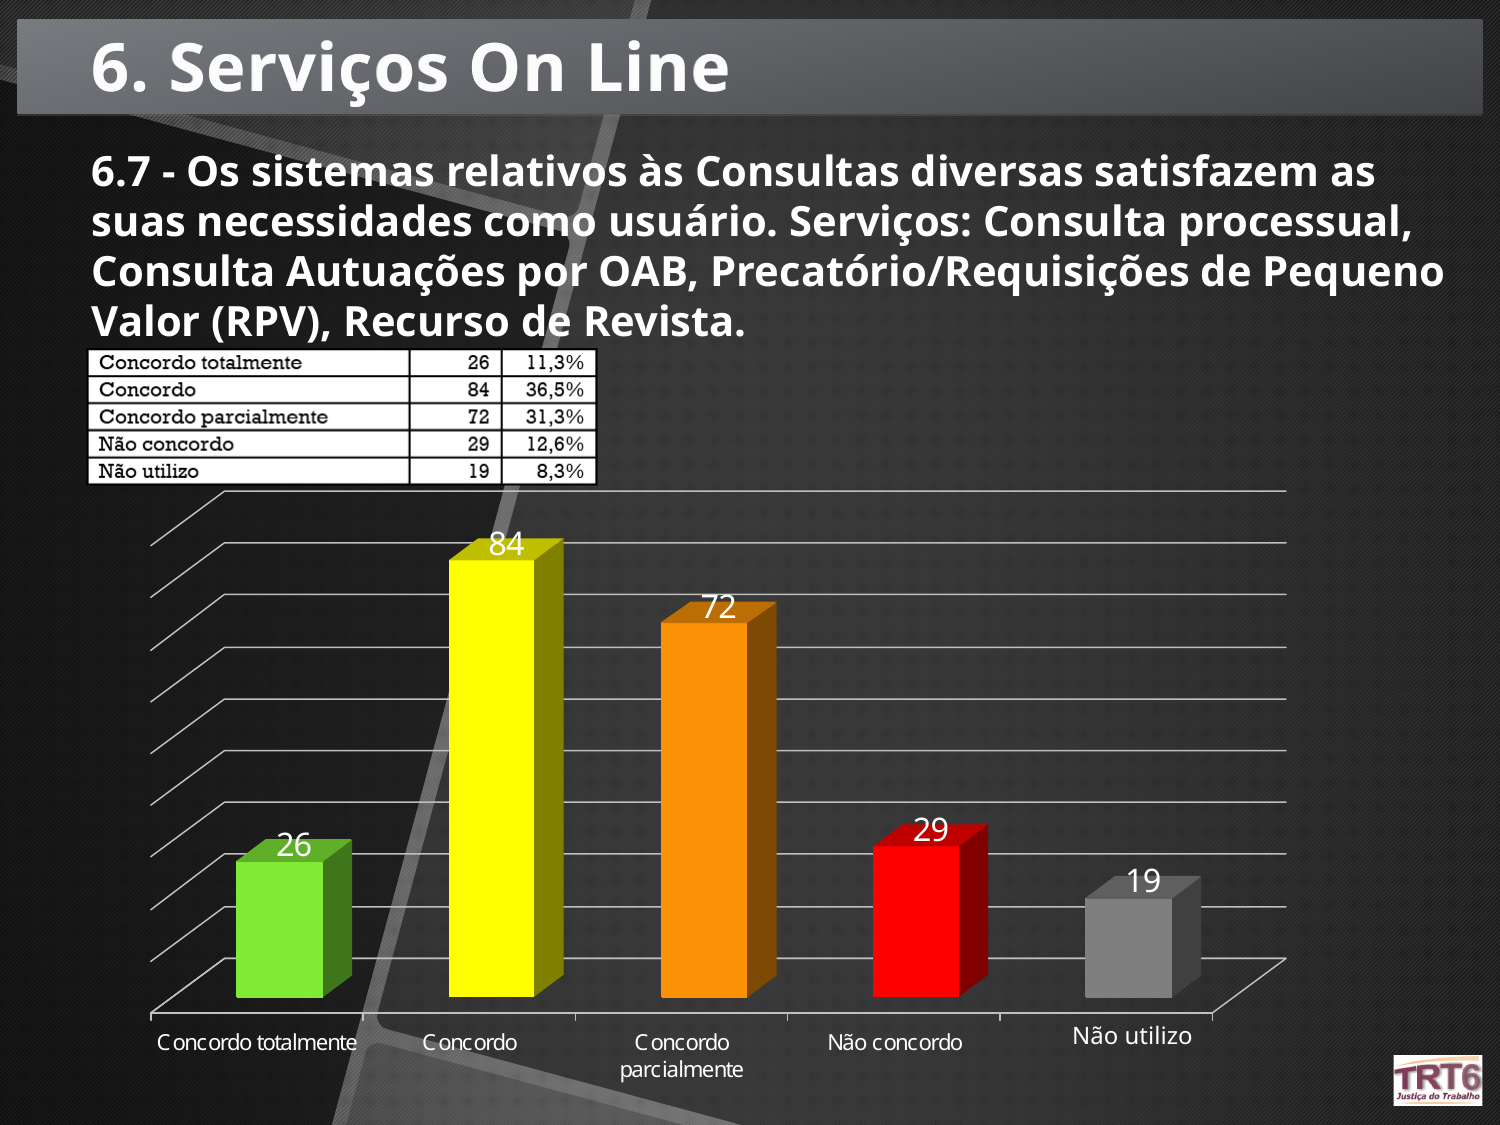

6. Serviços On Line
6.7 - Os sistemas relativos às Consultas diversas satisfazem as suas necessidades como usuário. Serviços: Consulta processual, Consulta Autuações por OAB, Precatório/Requisições de Pequeno Valor (RPV), Recurso de Revista.
Não utilizo